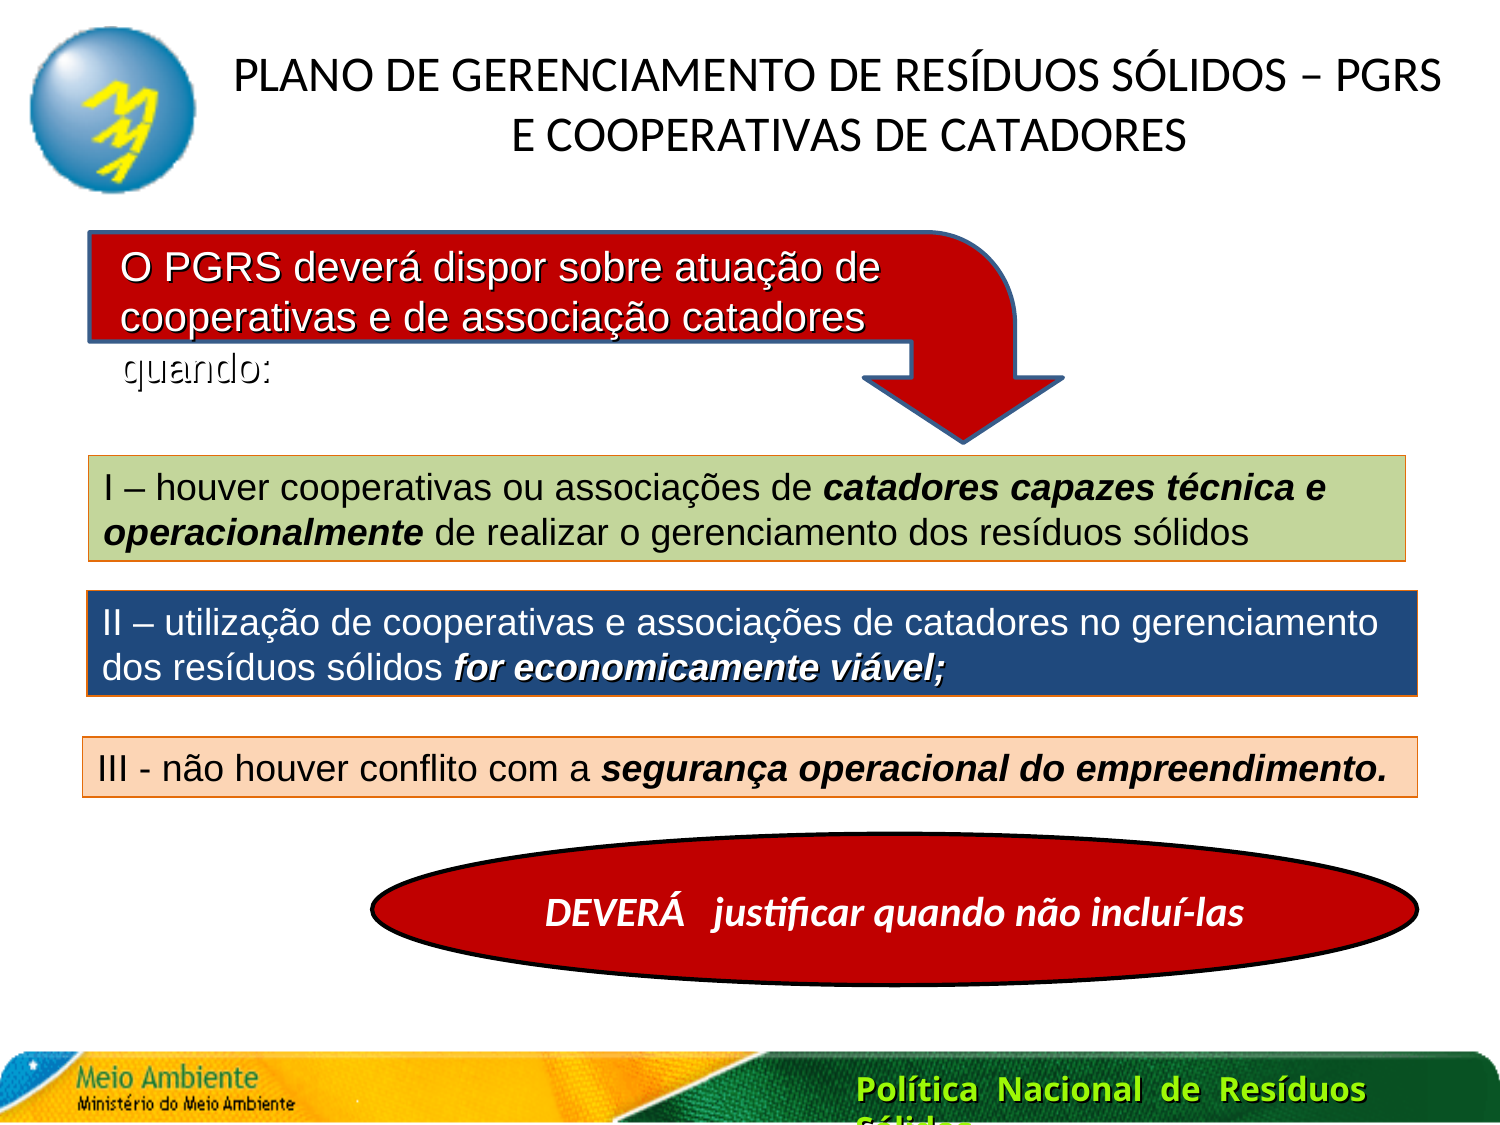

PLANO DE GERENCIAMENTO DE RESÍDUOS SÓLIDOS – PGRS
E COOPERATIVAS DE CATADORES
O PGRS deverá dispor sobre atuação de cooperativas e de associação catadores quando:
I – houver cooperativas ou associações de catadores capazes técnica e operacionalmente de realizar o gerenciamento dos resíduos sólidos
II – utilização de cooperativas e associações de catadores no gerenciamento dos resíduos sólidos for economicamente viável;
III - não houver conflito com a segurança operacional do empreendimento.
DEVERÁ justificar quando não incluí-las